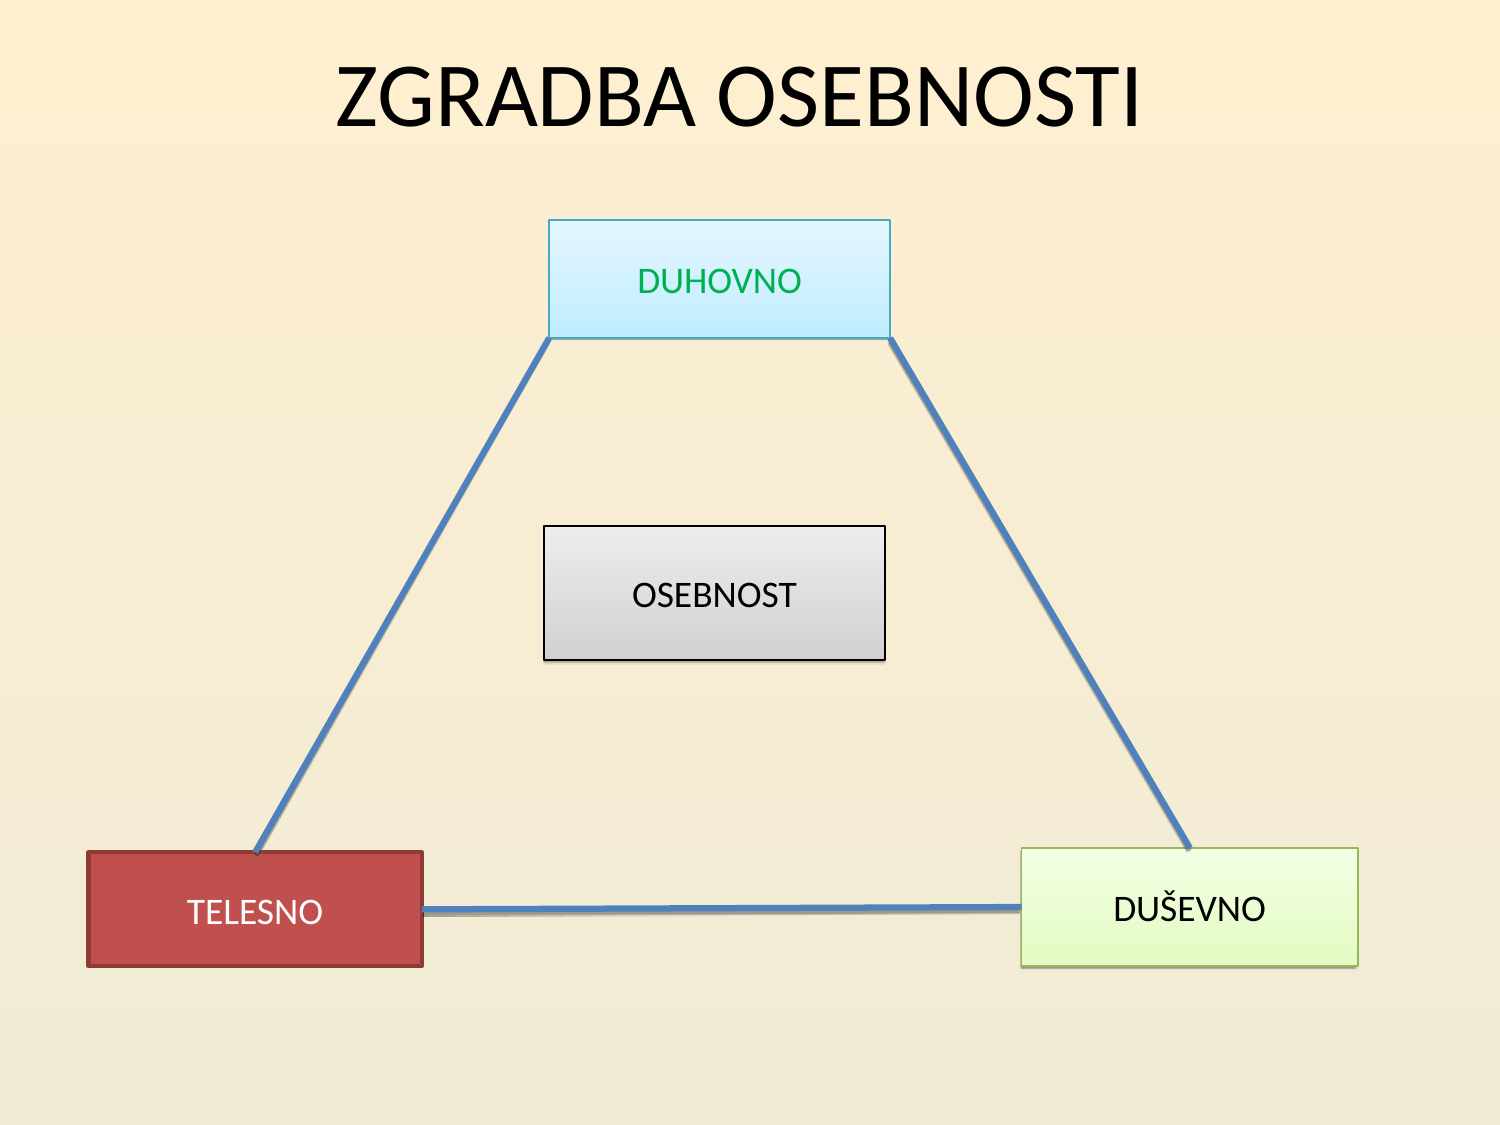

# ZGRADBA OSEBNOSTI
DUHOVNO
OSEBNOST
DUŠEVNO
TELESNO